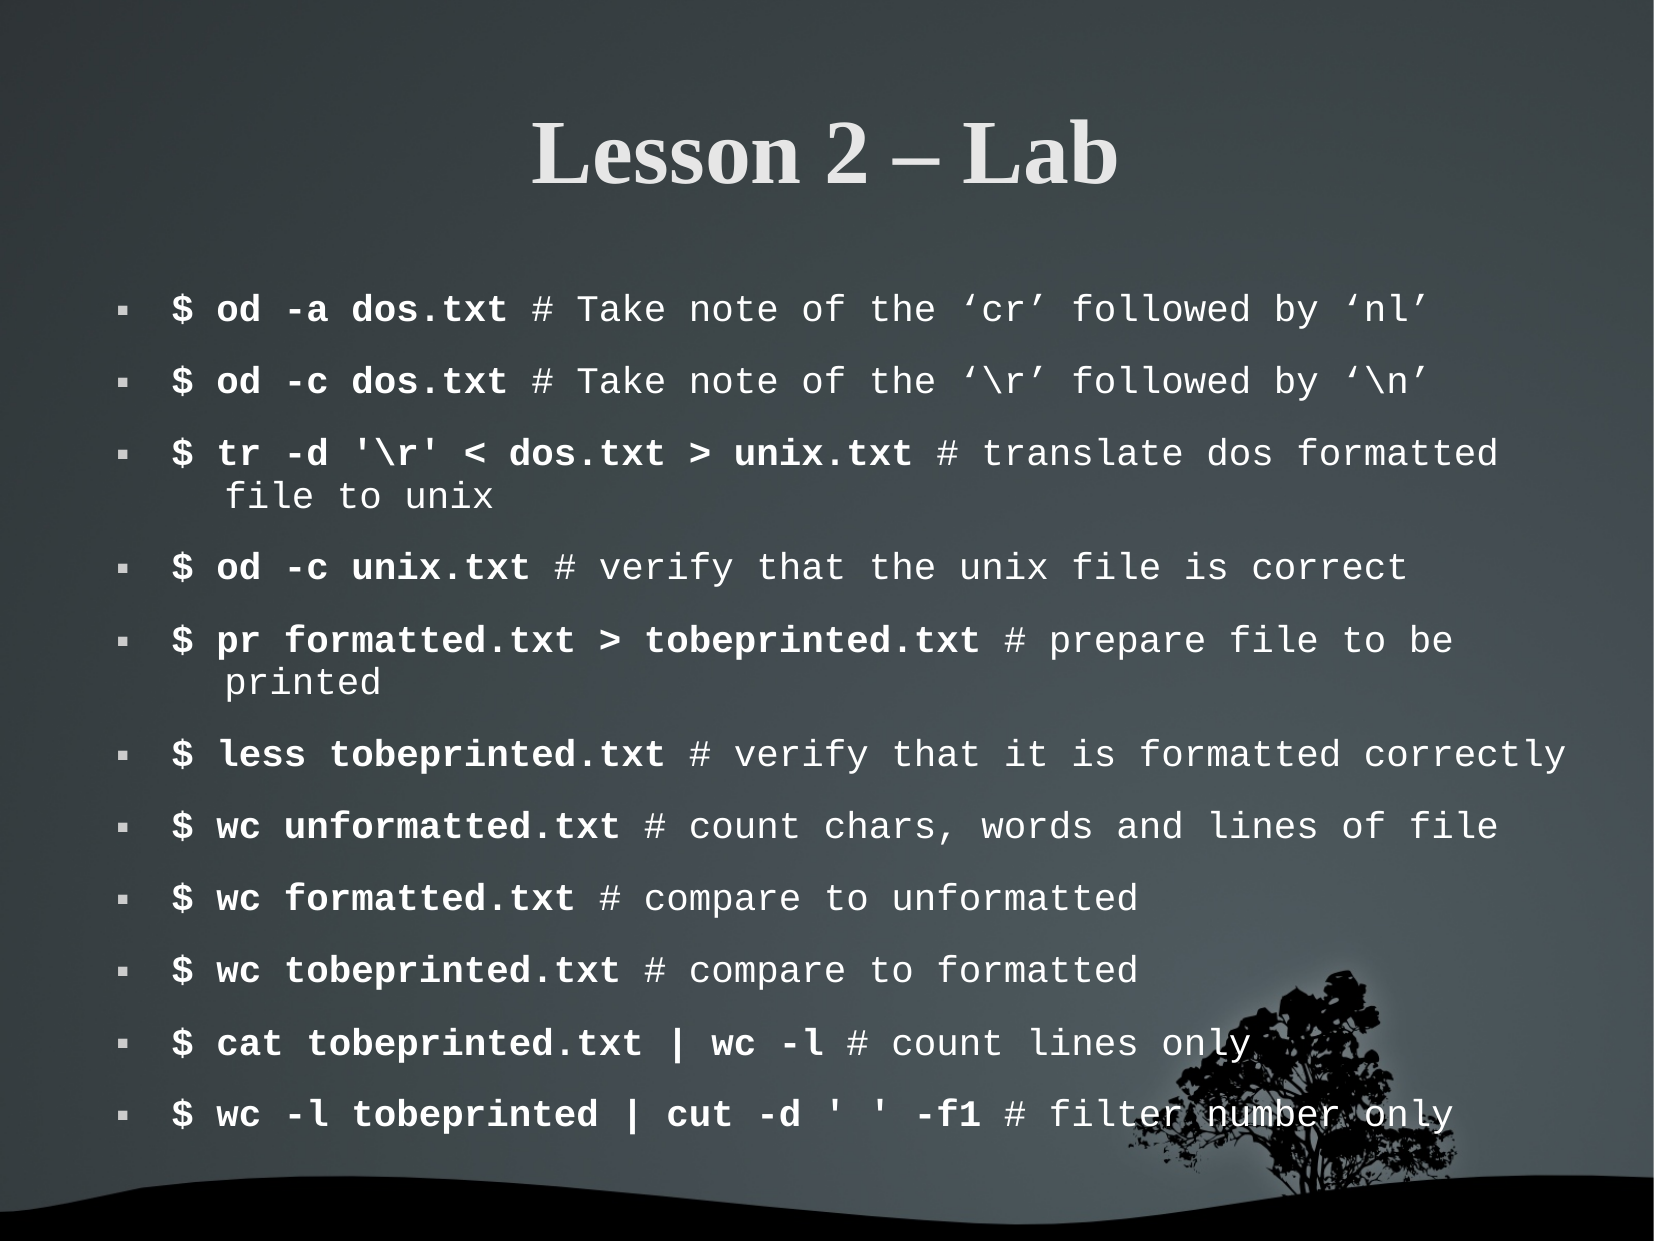

# Lesson 2 – Lab
$ od -a dos.txt # Take note of the ‘cr’ followed by ‘nl’
$ od -c dos.txt # Take note of the ‘\r’ followed by ‘\n’
$ tr -d '\r' < dos.txt > unix.txt # translate dos formatted file to unix
$ od -c unix.txt # verify that the unix file is correct
$ pr formatted.txt > tobeprinted.txt # prepare file to be printed
$ less tobeprinted.txt # verify that it is formatted correctly
$ wc unformatted.txt # count chars, words and lines of file
$ wc formatted.txt # compare to unformatted
$ wc tobeprinted.txt # compare to formatted
$ cat tobeprinted.txt | wc -l # count lines only
$ wc -l tobeprinted | cut -d ' ' -f1 # filter number only